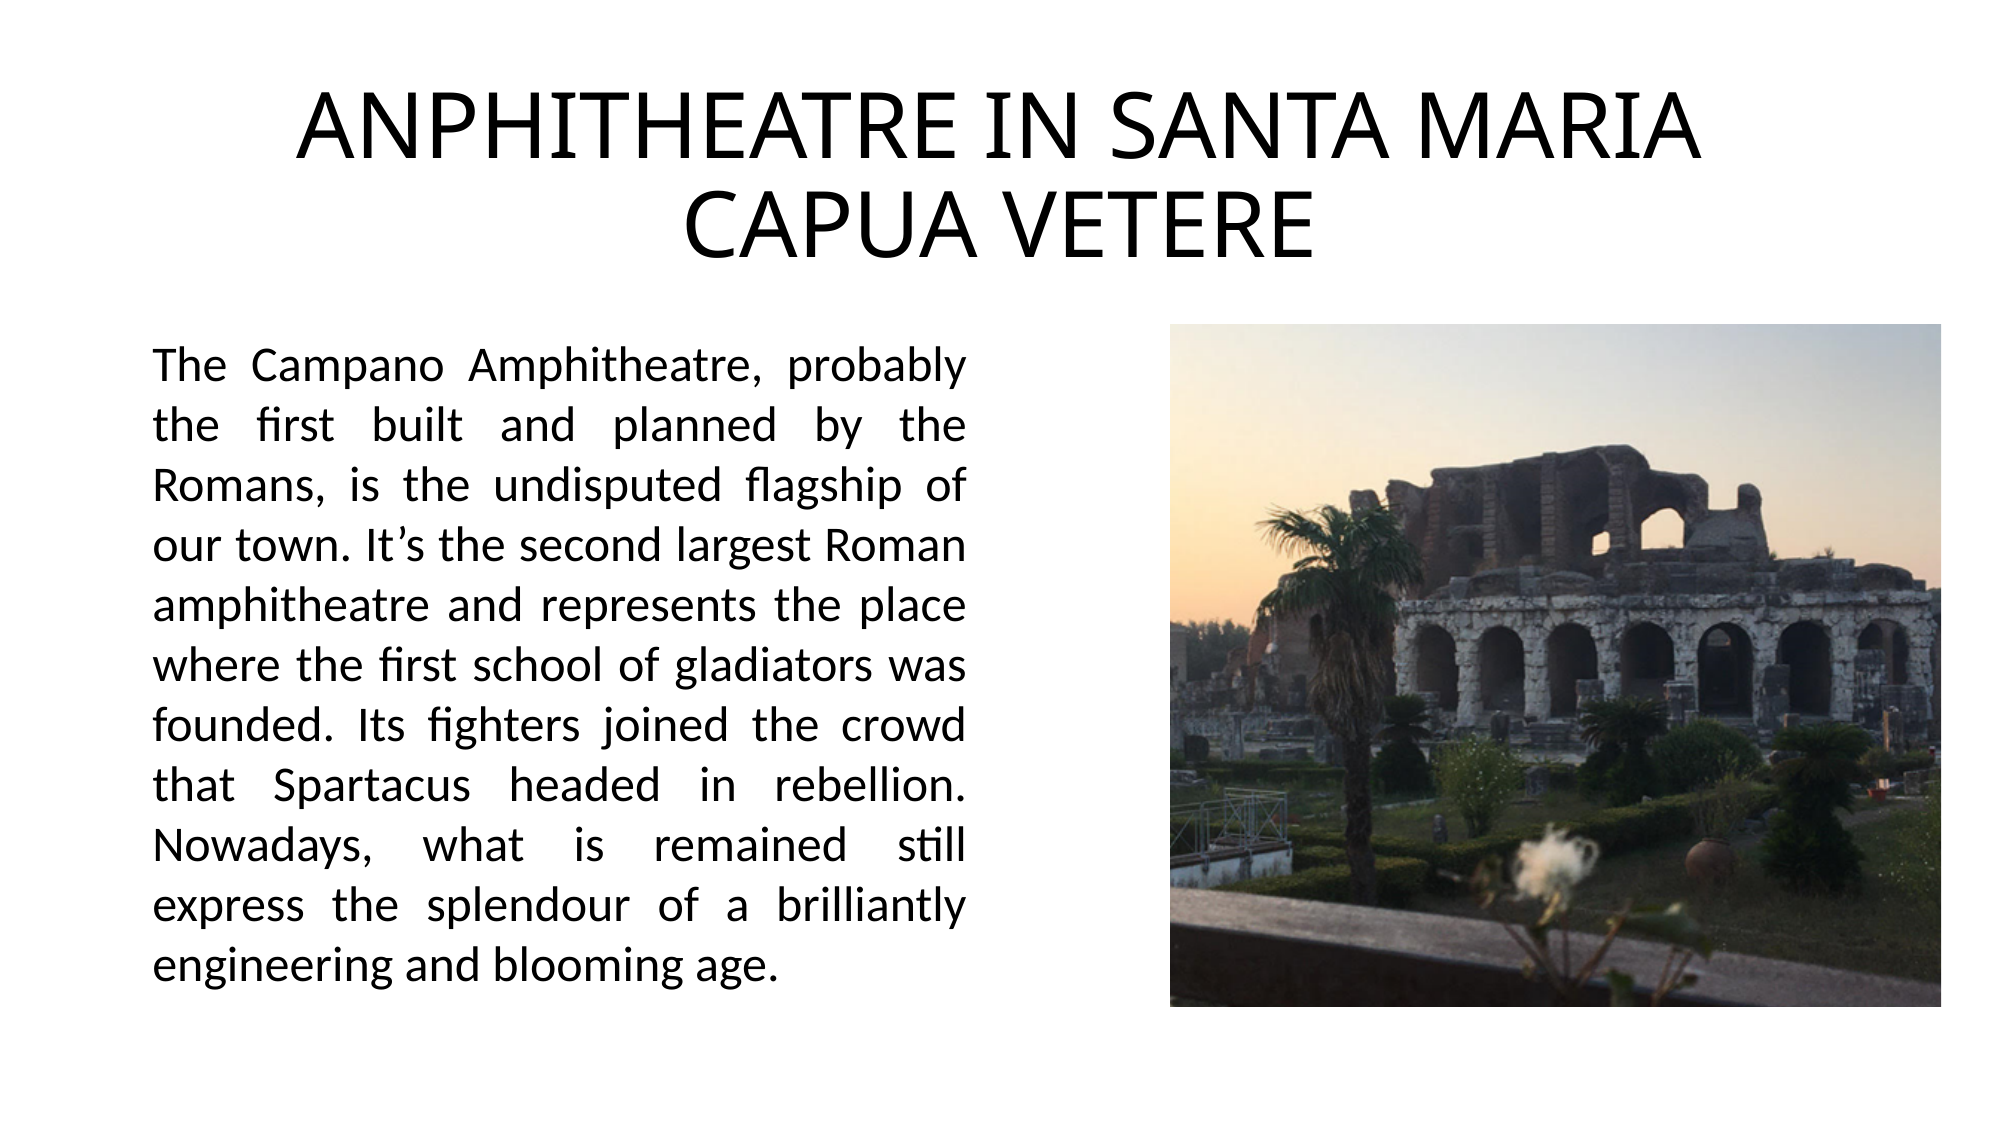

# ANPHITHEATRE IN SANTA MARIA CAPUA VETERE
The Campano Amphitheatre, probably the first built and planned by the Romans, is the undisputed flagship of our town. It’s the second largest Roman amphitheatre and represents the place where the first school of gladiators was founded. Its fighters joined the crowd that Spartacus headed in rebellion. Nowadays, what is remained still express the splendour of a brilliantly engineering and blooming age.